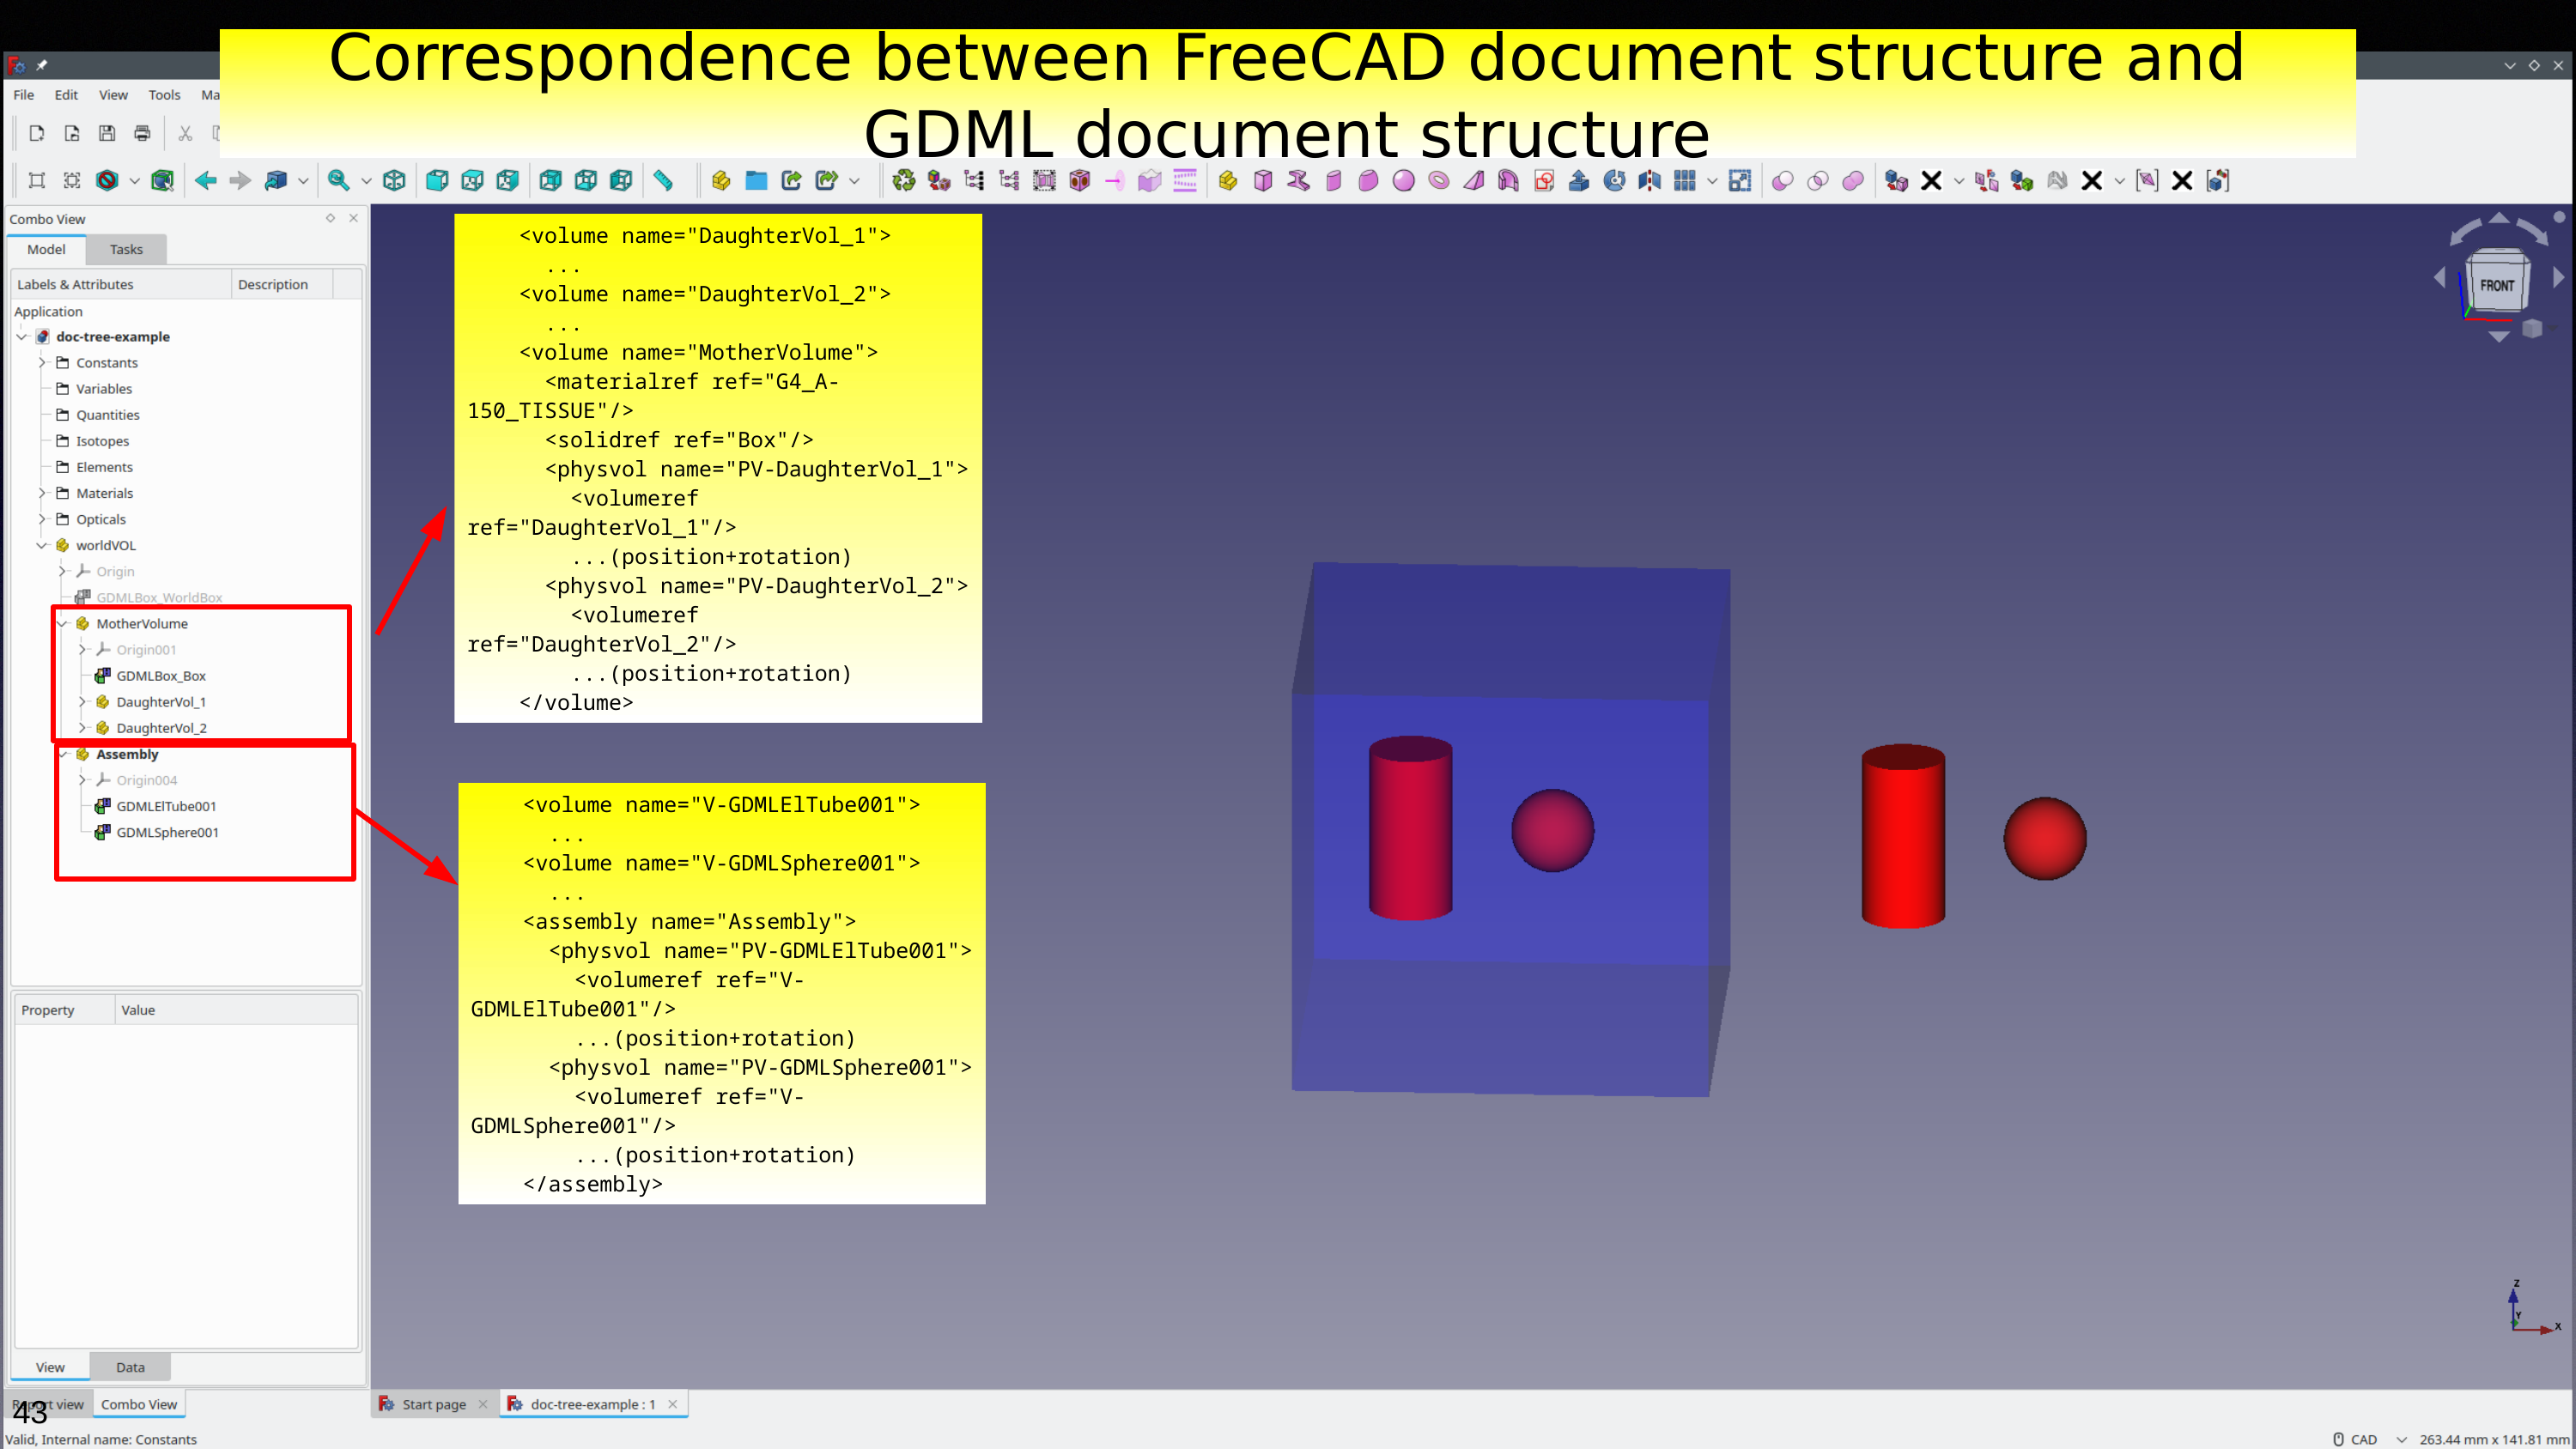

# Correspondence between FreeCAD document structure and GDML document structure
 <volume name="DaughterVol_1">
 ...
 <volume name="DaughterVol_2">
 ...
 <volume name="MotherVolume">
 <materialref ref="G4_A-150_TISSUE"/>
 <solidref ref="Box"/>
 <physvol name="PV-DaughterVol_1">
 <volumeref ref="DaughterVol_1"/>
 ...(position+rotation)
 <physvol name="PV-DaughterVol_2">
 <volumeref ref="DaughterVol_2"/>
 ...(position+rotation)
 </volume>
 <volume name="V-GDMLElTube001">
 ...
 <volume name="V-GDMLSphere001">
 ...
 <assembly name="Assembly">
 <physvol name="PV-GDMLElTube001">
 <volumeref ref="V-GDMLElTube001"/>
 ...(position+rotation)
 <physvol name="PV-GDMLSphere001">
 <volumeref ref="V-GDMLSphere001"/>
 ...(position+rotation)
 </assembly>
43